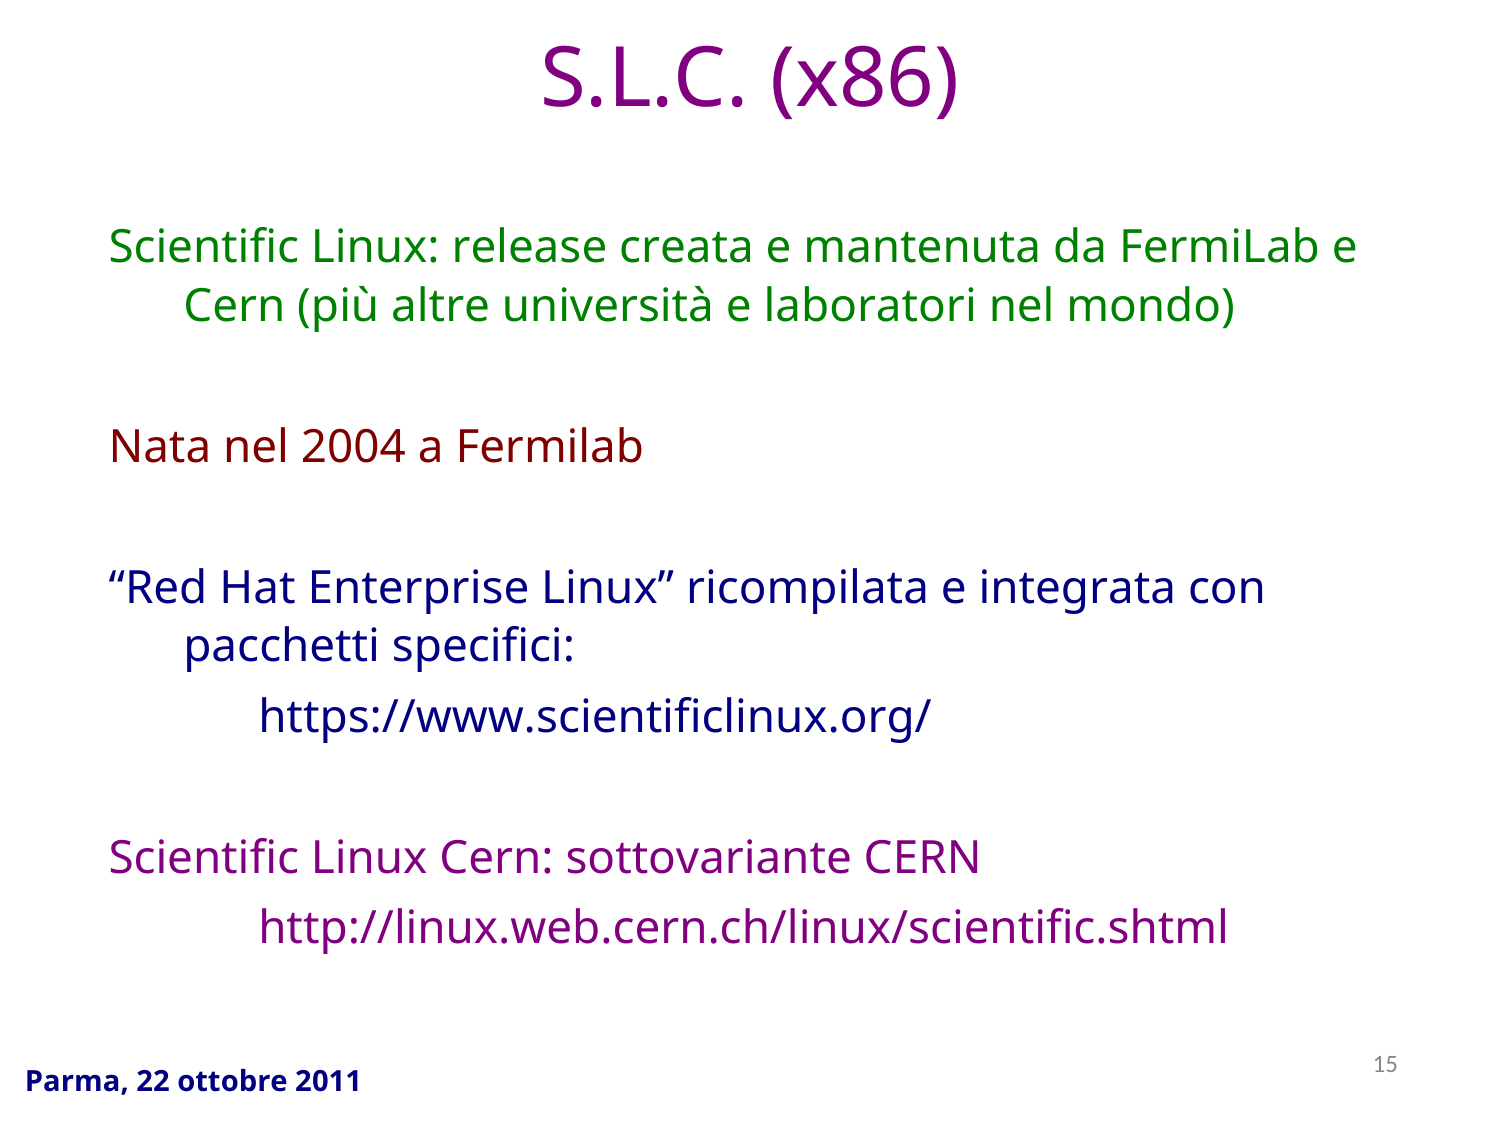

S.L.C. (x86)
# Scientific Linux: release creata e mantenuta da FermiLab e Cern (più altre università e laboratori nel mondo)
Nata nel 2004 a Fermilab
“Red Hat Enterprise Linux” ricompilata e integrata con pacchetti specifici:
		https://www.scientificlinux.org/
Scientific Linux Cern: sottovariante CERN
		http://linux.web.cern.ch/linux/scientific.shtml
15